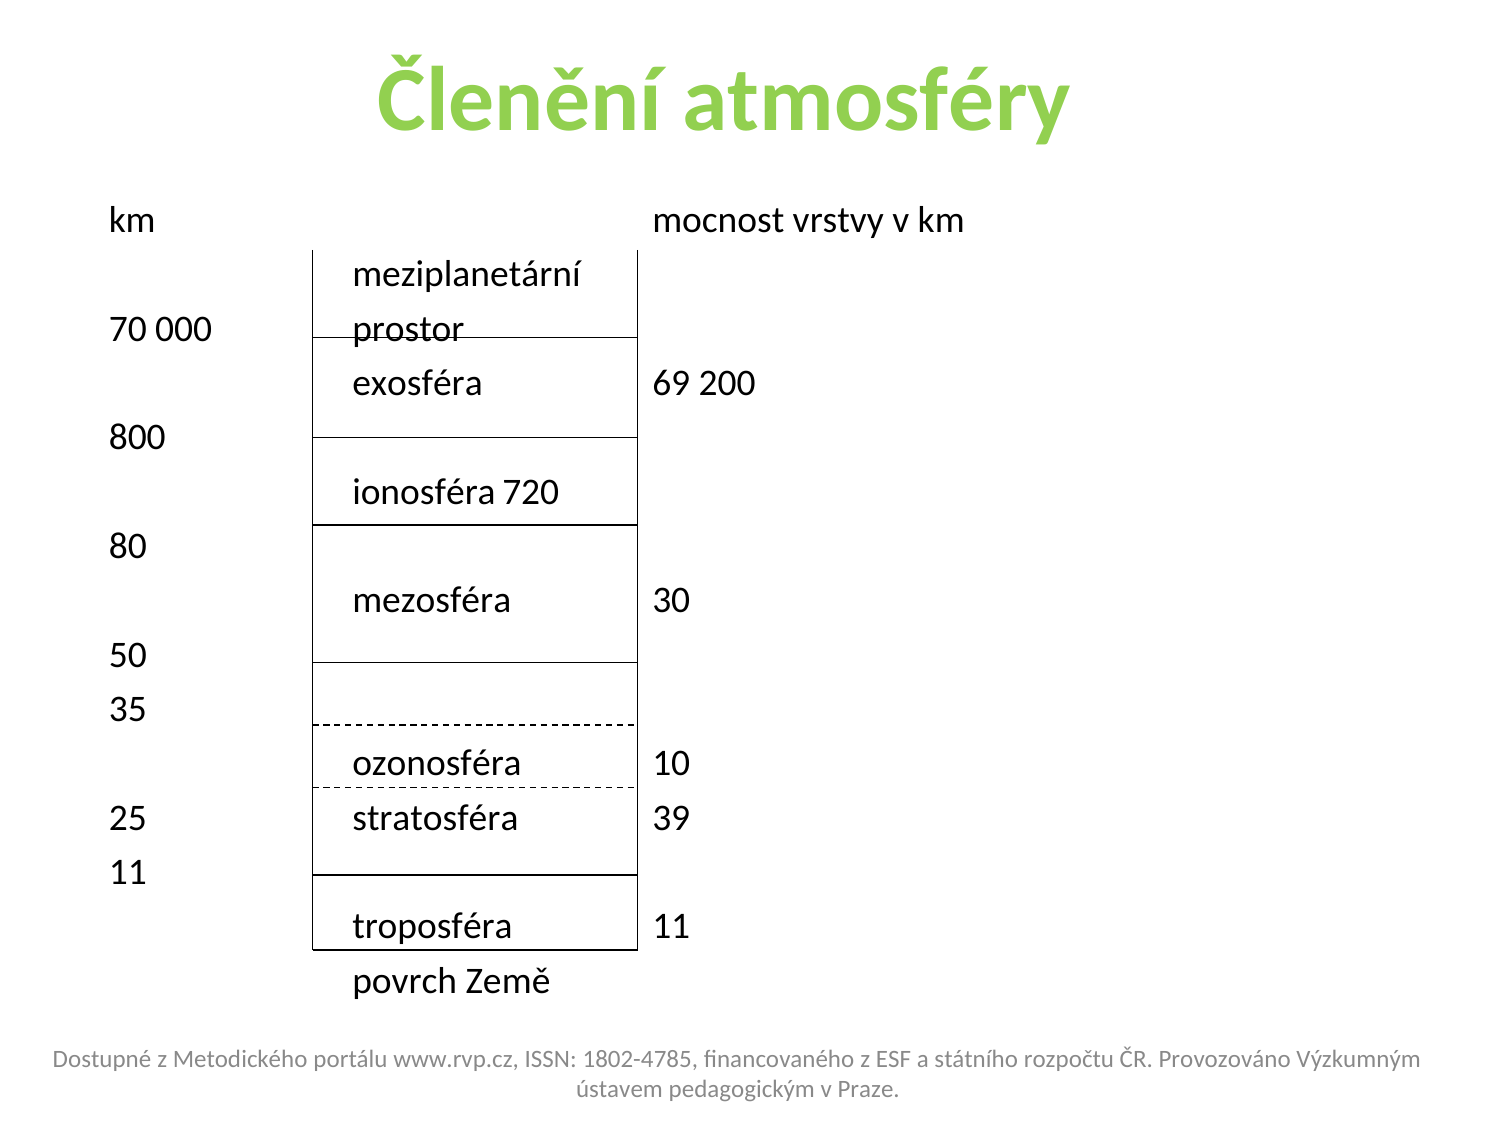

# Členění atmosféry
	km 				mocnost vrstvy v km
			meziplanetární
	70 000	prostor
			exosféra		69 200
	800
			ionosféra	720
	80
			mezosféra	30
	50
	35
			ozonosféra	10
	25		stratosféra	39
	11
			troposféra	11
			povrch Země
Dostupné z Metodického portálu www.rvp.cz, ISSN: 1802-4785, financovaného z ESF a státního rozpočtu ČR. Provozováno Výzkumným ústavem pedagogickým v Praze.